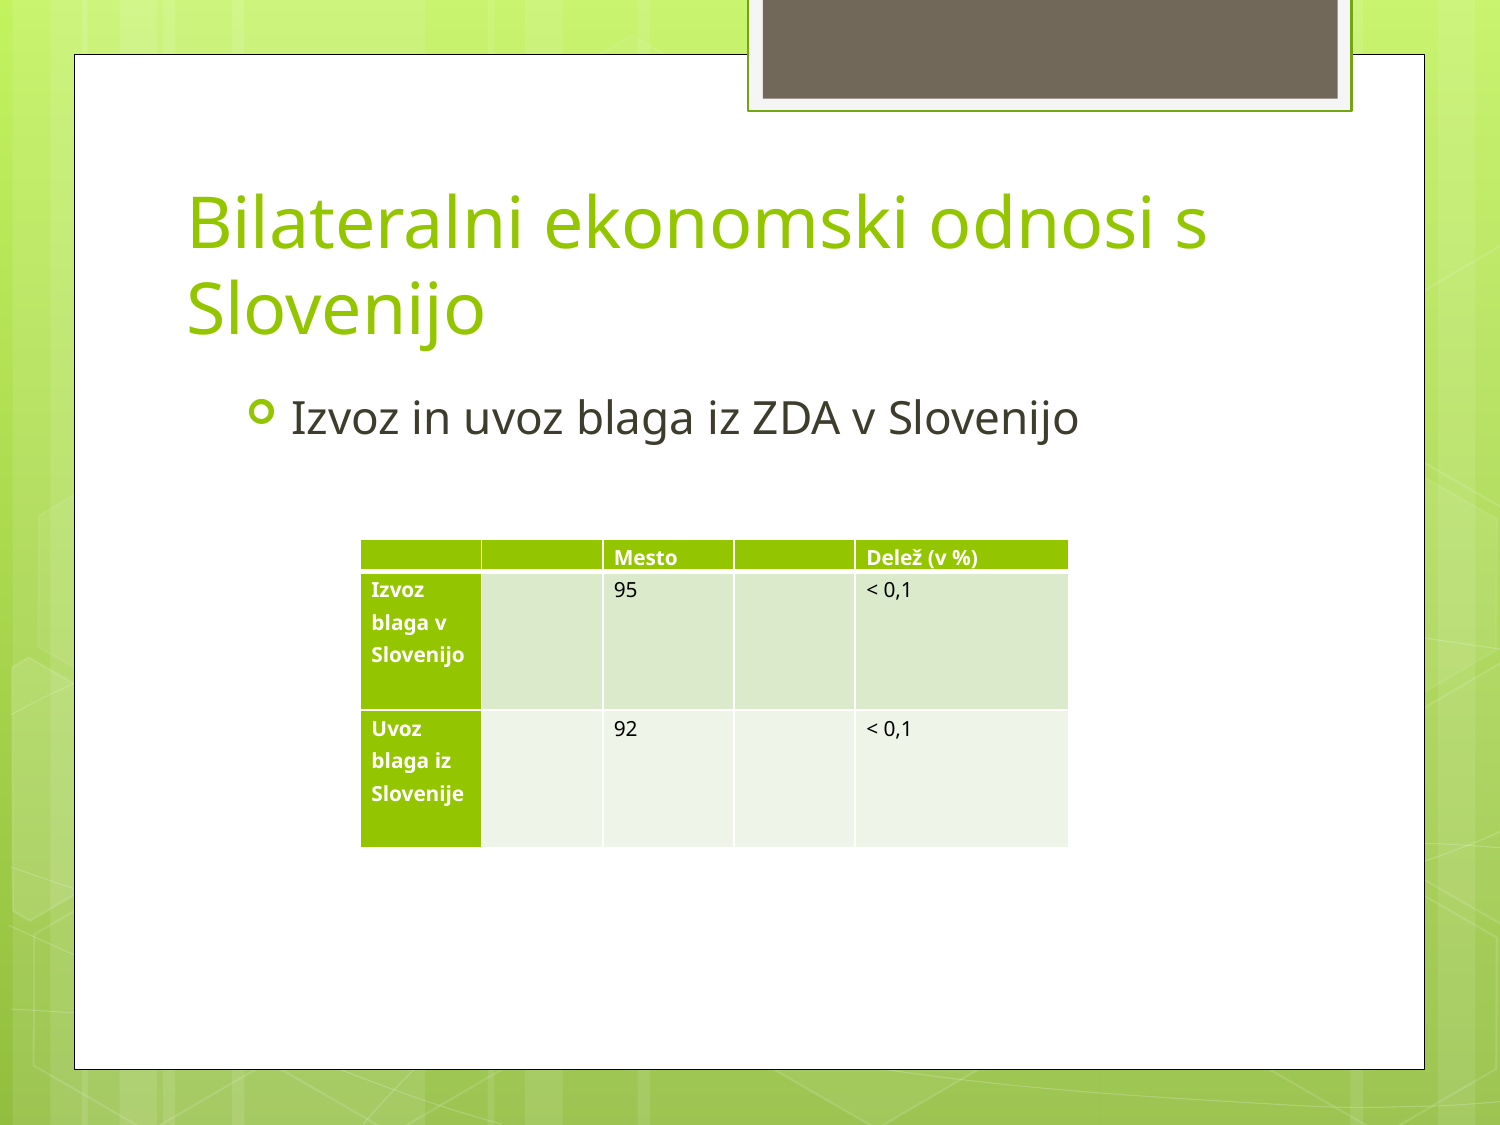

# Bilateralni ekonomski odnosi s Slovenijo
Izvoz in uvoz blaga iz ZDA v Slovenijo
| | | Mesto | | Delež (v %) |
| --- | --- | --- | --- | --- |
| Izvoz blaga v Slovenijo | | 95 | | < 0,1 |
| Uvoz blaga iz Slovenije | | 92 | | < 0,1 |